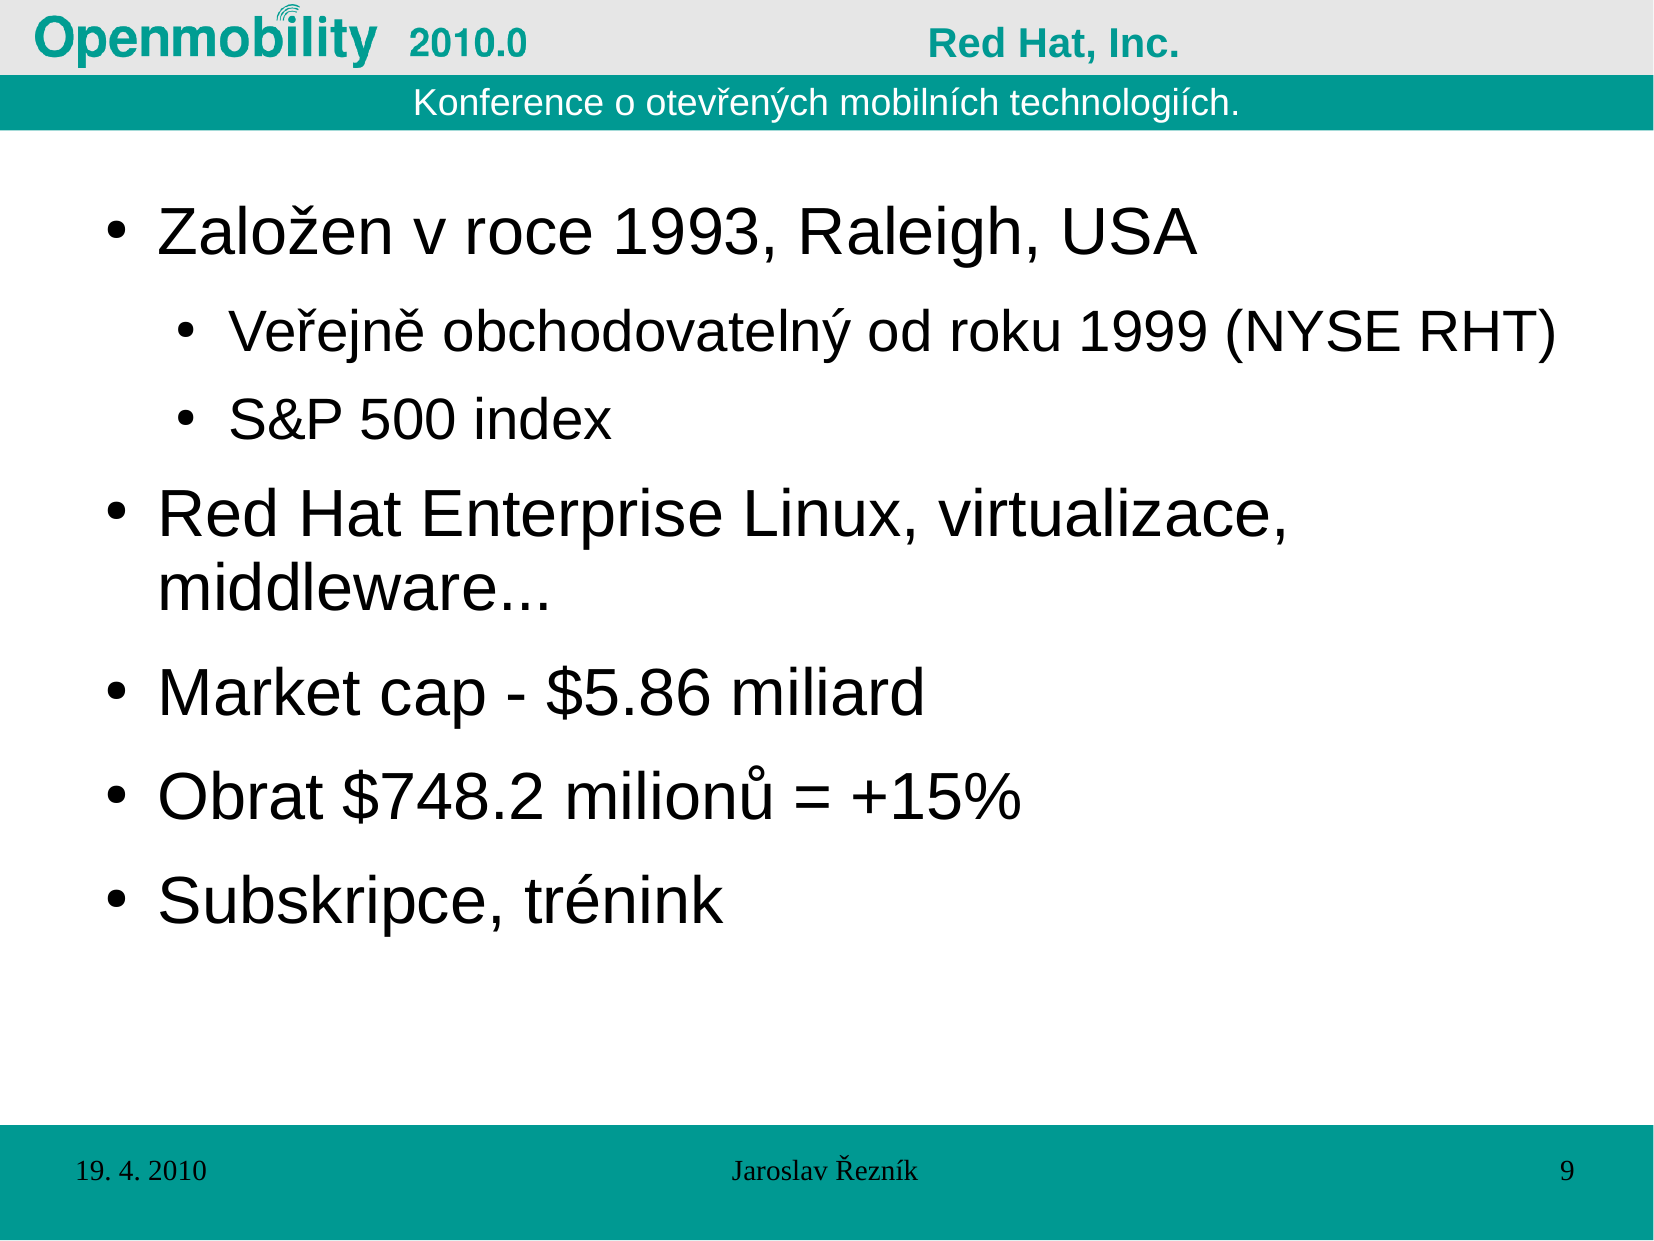

# Red Hat, Inc.
Založen v roce 1993, Raleigh, USA
Veřejně obchodovatelný od roku 1999 (NYSE RHT)
S&P 500 index
Red Hat Enterprise Linux, virtualizace, middleware...
Market cap - $5.86 miliard
Obrat $748.2 milionů = +15%
Subskripce, trénink
19. 4. 2010
Jaroslav Řezník
9